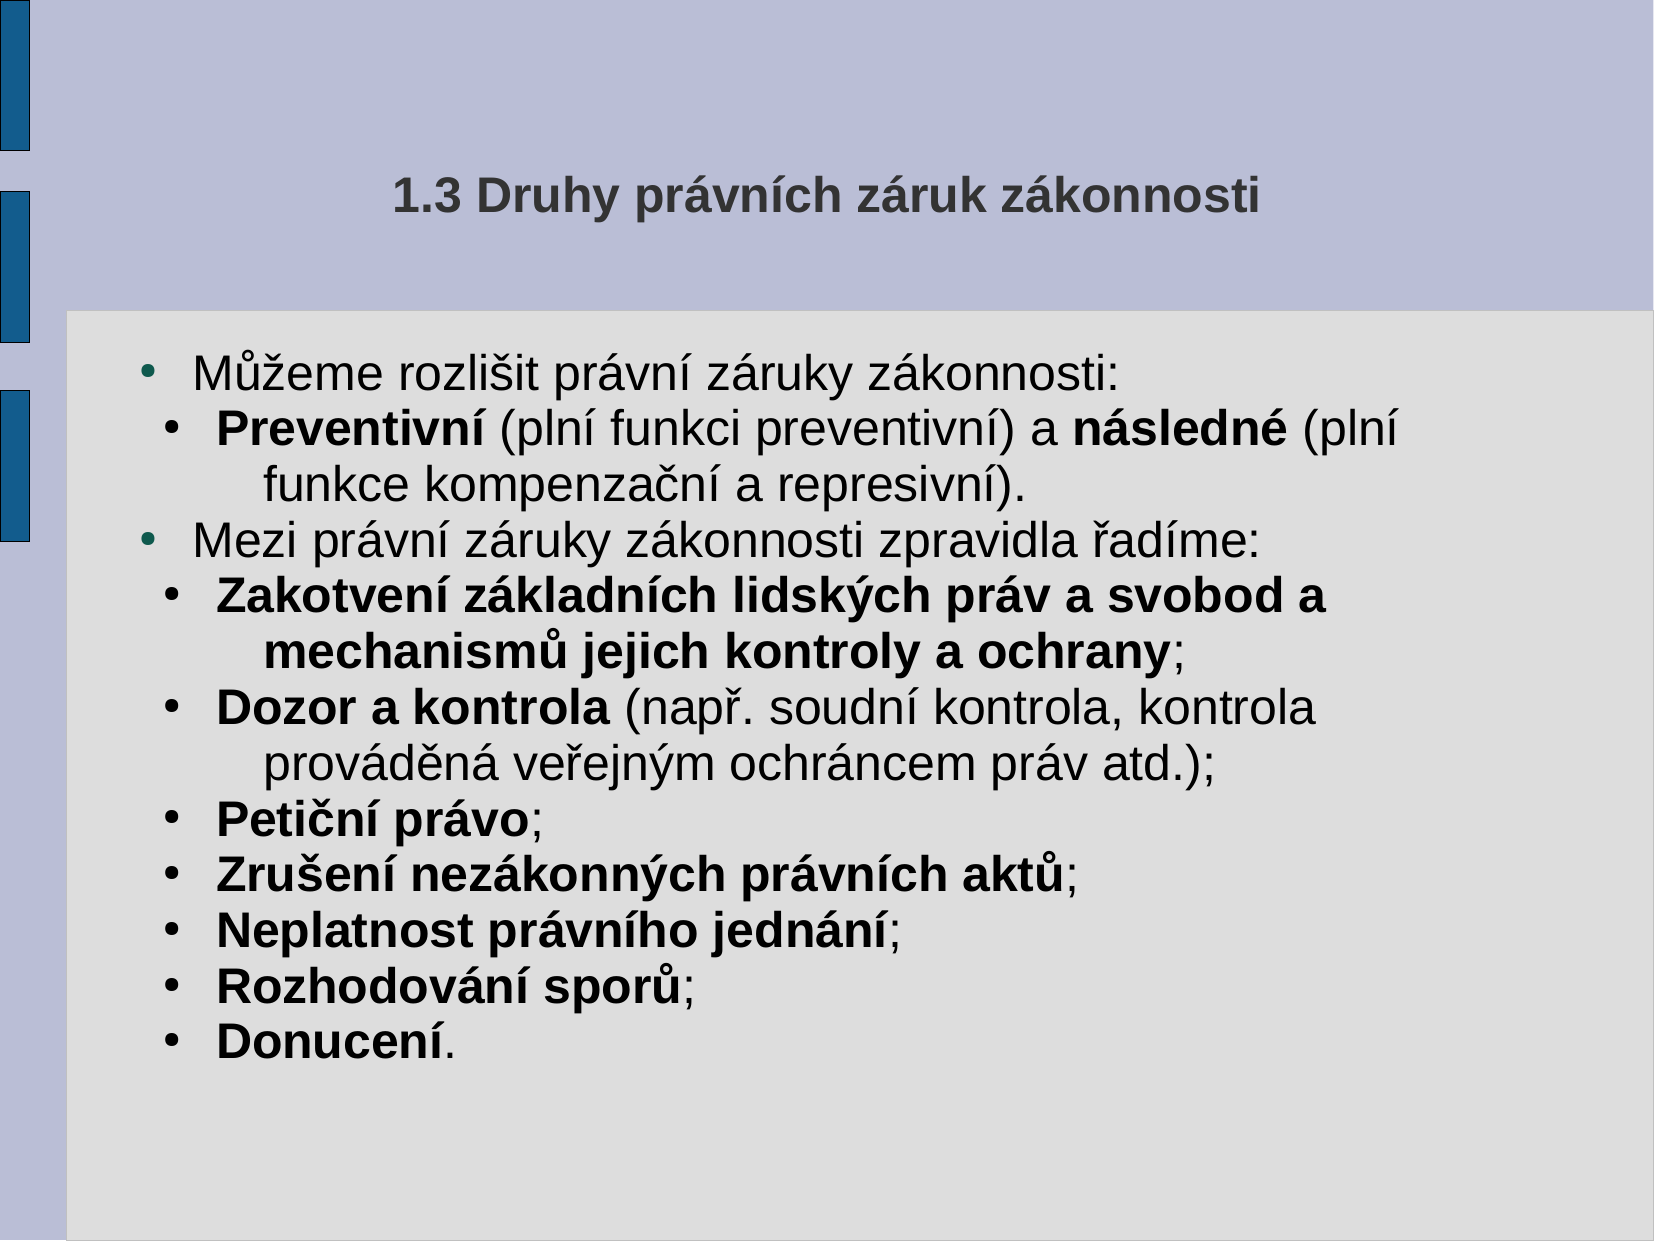

# 1.3 Druhy právních záruk zákonnosti
Můžeme rozlišit právní záruky zákonnosti:
Preventivní (plní funkci preventivní) a následné (plní funkce kompenzační a represivní).
Mezi právní záruky zákonnosti zpravidla řadíme:
Zakotvení základních lidských práv a svobod a mechanismů jejich kontroly a ochrany;
Dozor a kontrola (např. soudní kontrola, kontrola prováděná veřejným ochráncem práv atd.);
Petiční právo;
Zrušení nezákonných právních aktů;
Neplatnost právního jednání;
Rozhodování sporů;
Donucení.